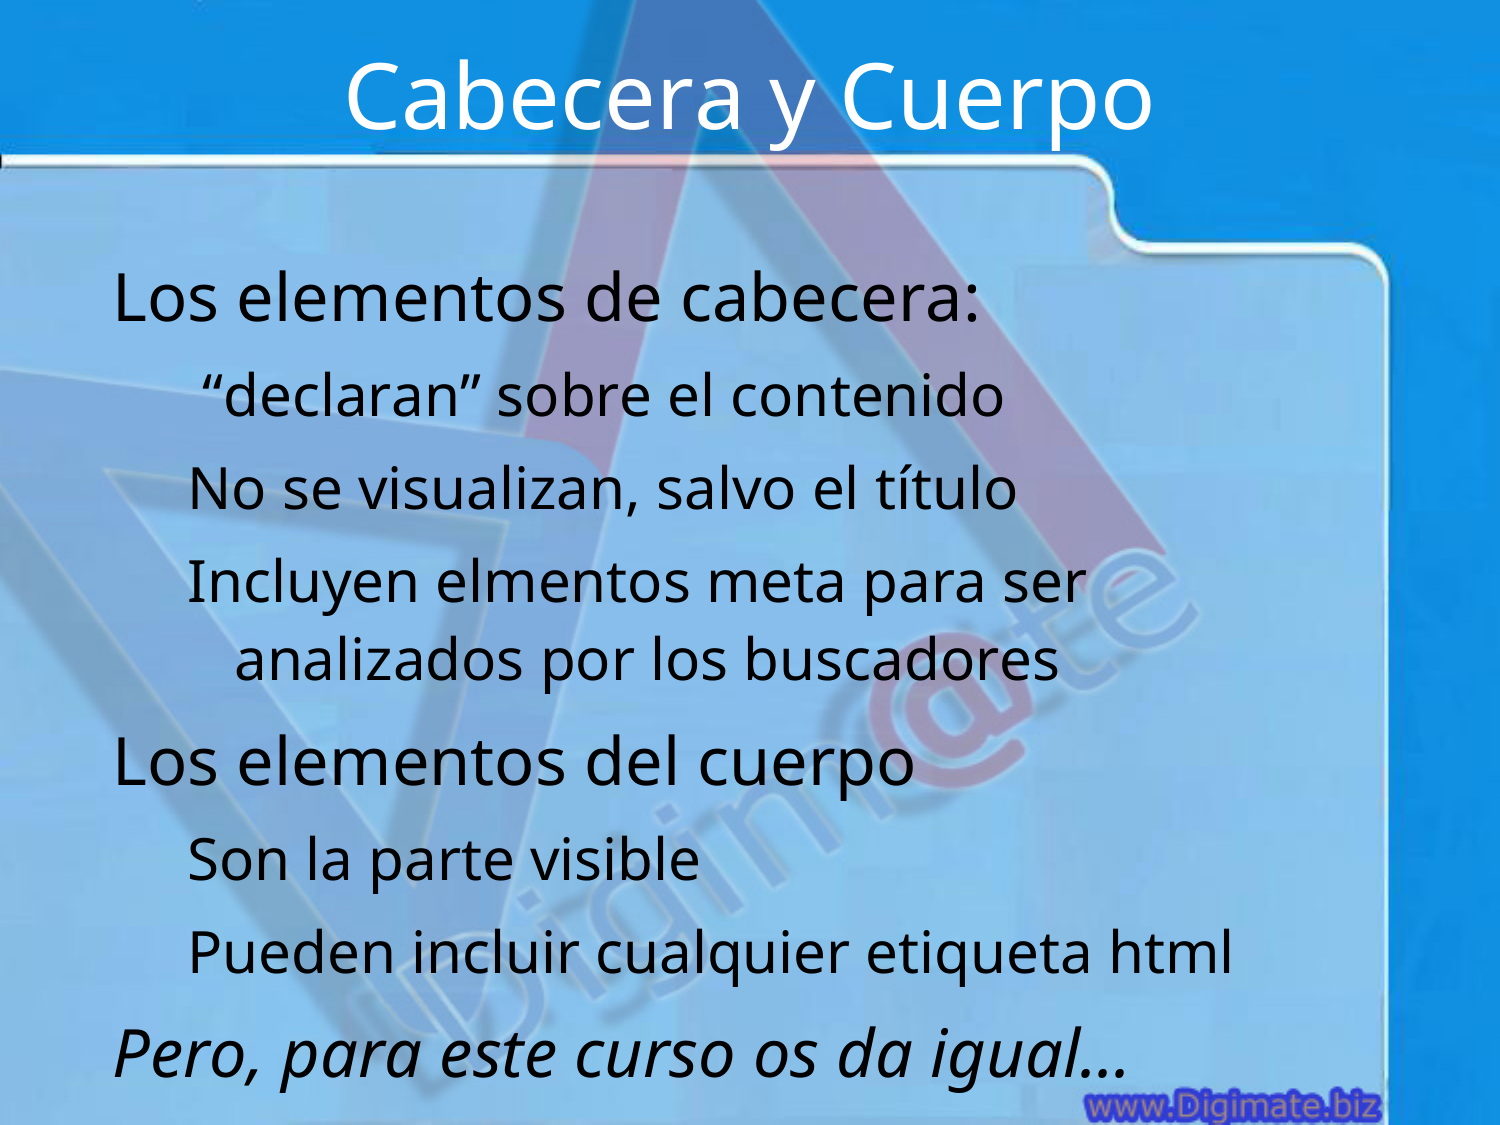

# Cabecera y Cuerpo
Los elementos de cabecera:
 “declaran” sobre el contenido
No se visualizan, salvo el título
Incluyen elmentos meta para ser analizados por los buscadores
Los elementos del cuerpo
Son la parte visible
Pueden incluir cualquier etiqueta html
Pero, para este curso os da igual...